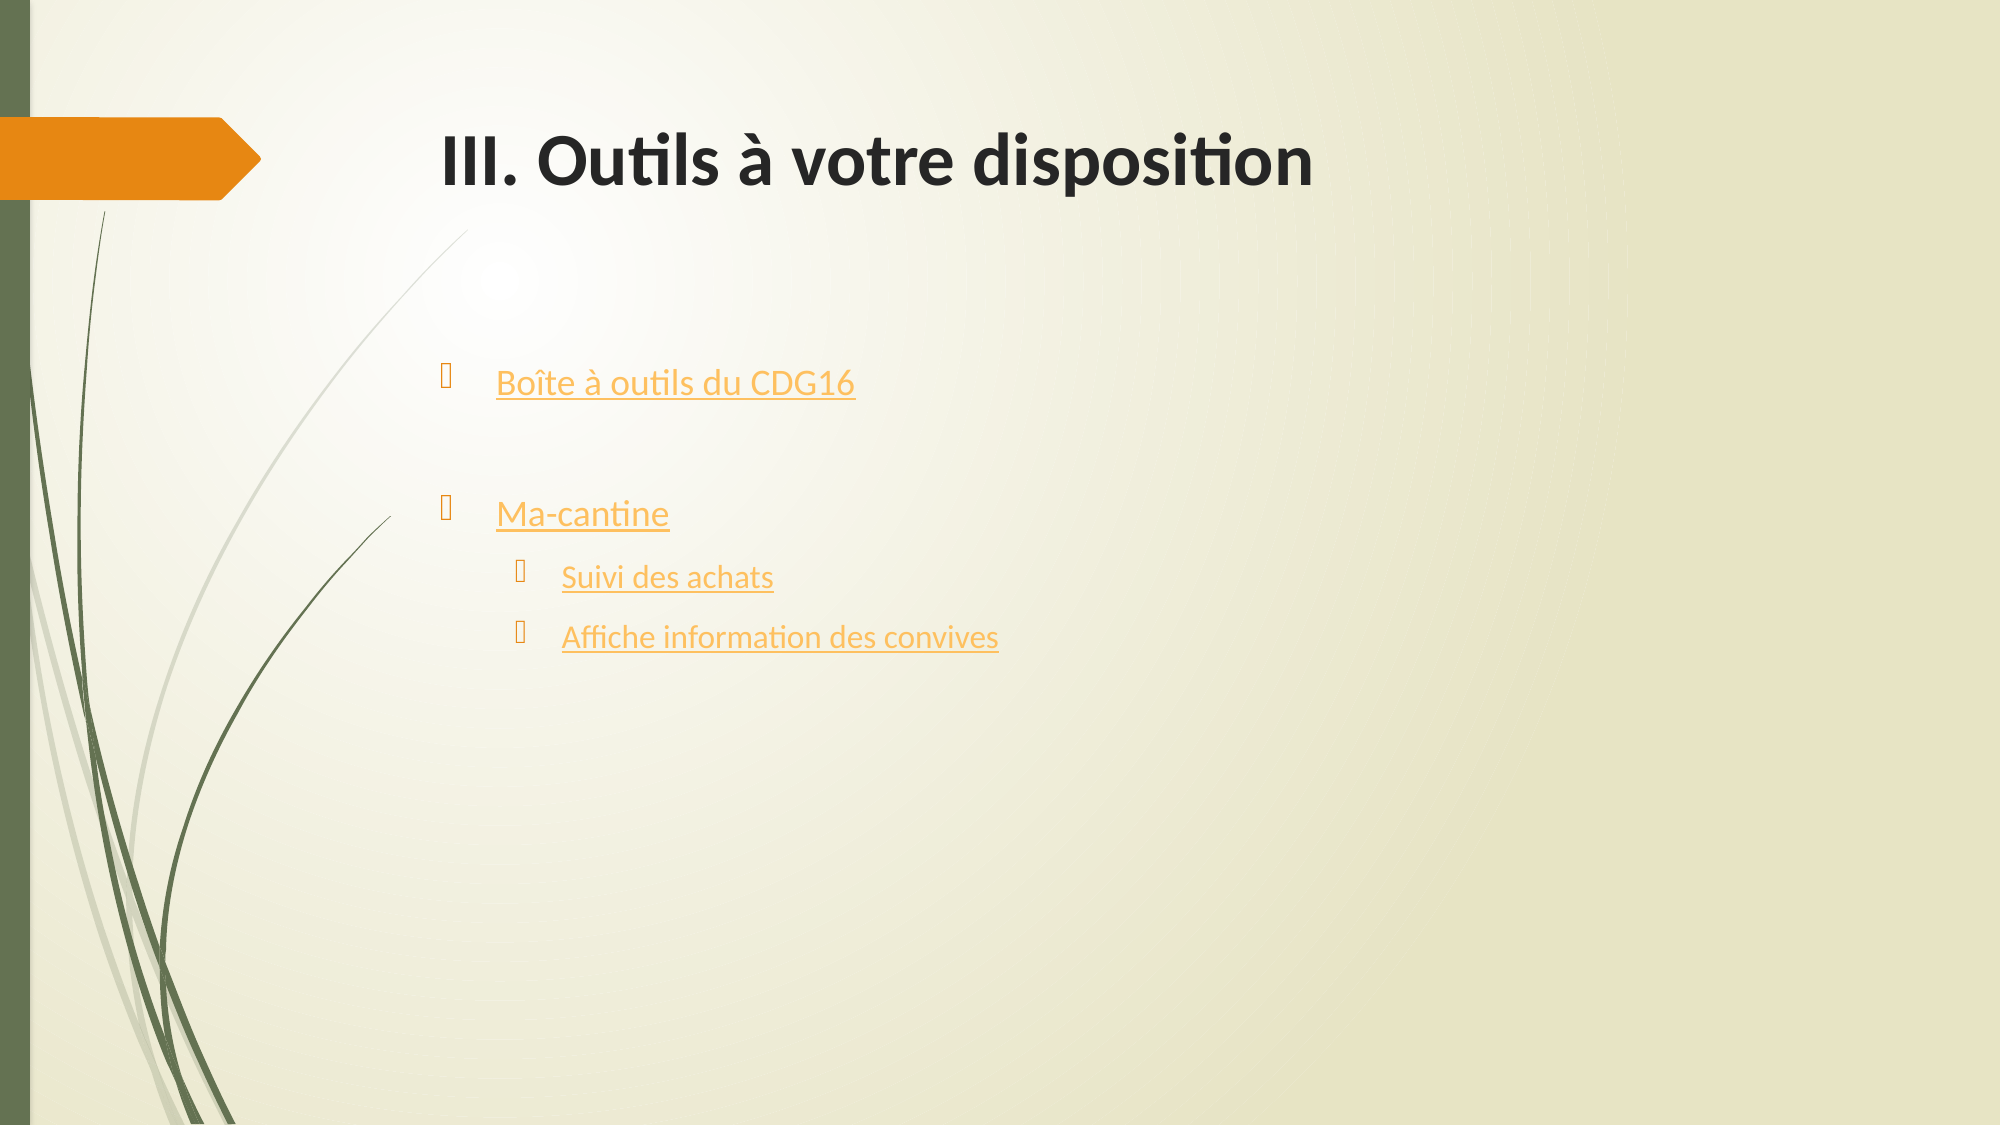

III. Outils à votre disposition
# Boîte à outils du CDG16
Ma-cantine
Suivi des achats
Affiche information des convives